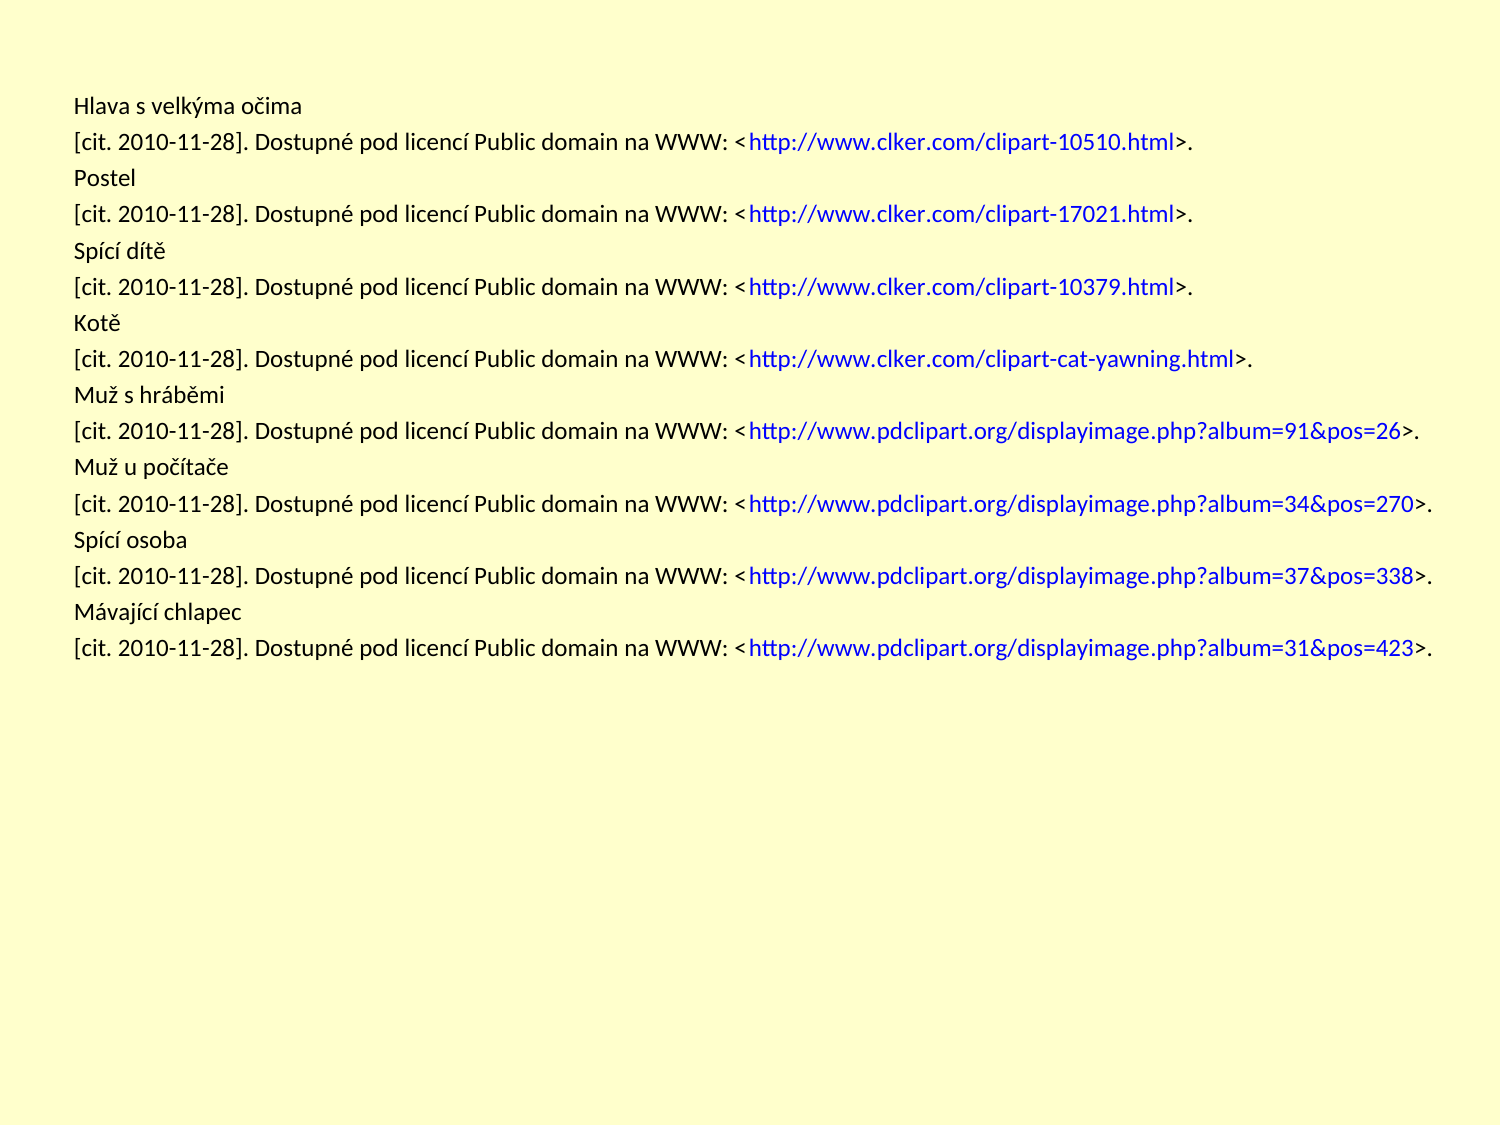

# Hlava s velkýma očima
[cit. 2010-11-28]. Dostupné pod licencí Public domain na WWW: <http://www.clker.com/clipart-10510.html>.
Postel
[cit. 2010-11-28]. Dostupné pod licencí Public domain na WWW: <http://www.clker.com/clipart-17021.html>.
Spící dítě
[cit. 2010-11-28]. Dostupné pod licencí Public domain na WWW: <http://www.clker.com/clipart-10379.html>.
Kotě
[cit. 2010-11-28]. Dostupné pod licencí Public domain na WWW: <http://www.clker.com/clipart-cat-yawning.html>.
Muž s hráběmi
[cit. 2010-11-28]. Dostupné pod licencí Public domain na WWW: <http://www.pdclipart.org/displayimage.php?album=91&pos=26>.
Muž u počítače
[cit. 2010-11-28]. Dostupné pod licencí Public domain na WWW: <http://www.pdclipart.org/displayimage.php?album=34&pos=270>.
Spící osoba
[cit. 2010-11-28]. Dostupné pod licencí Public domain na WWW: <http://www.pdclipart.org/displayimage.php?album=37&pos=338>.
Mávající chlapec
[cit. 2010-11-28]. Dostupné pod licencí Public domain na WWW: <http://www.pdclipart.org/displayimage.php?album=31&pos=423>.